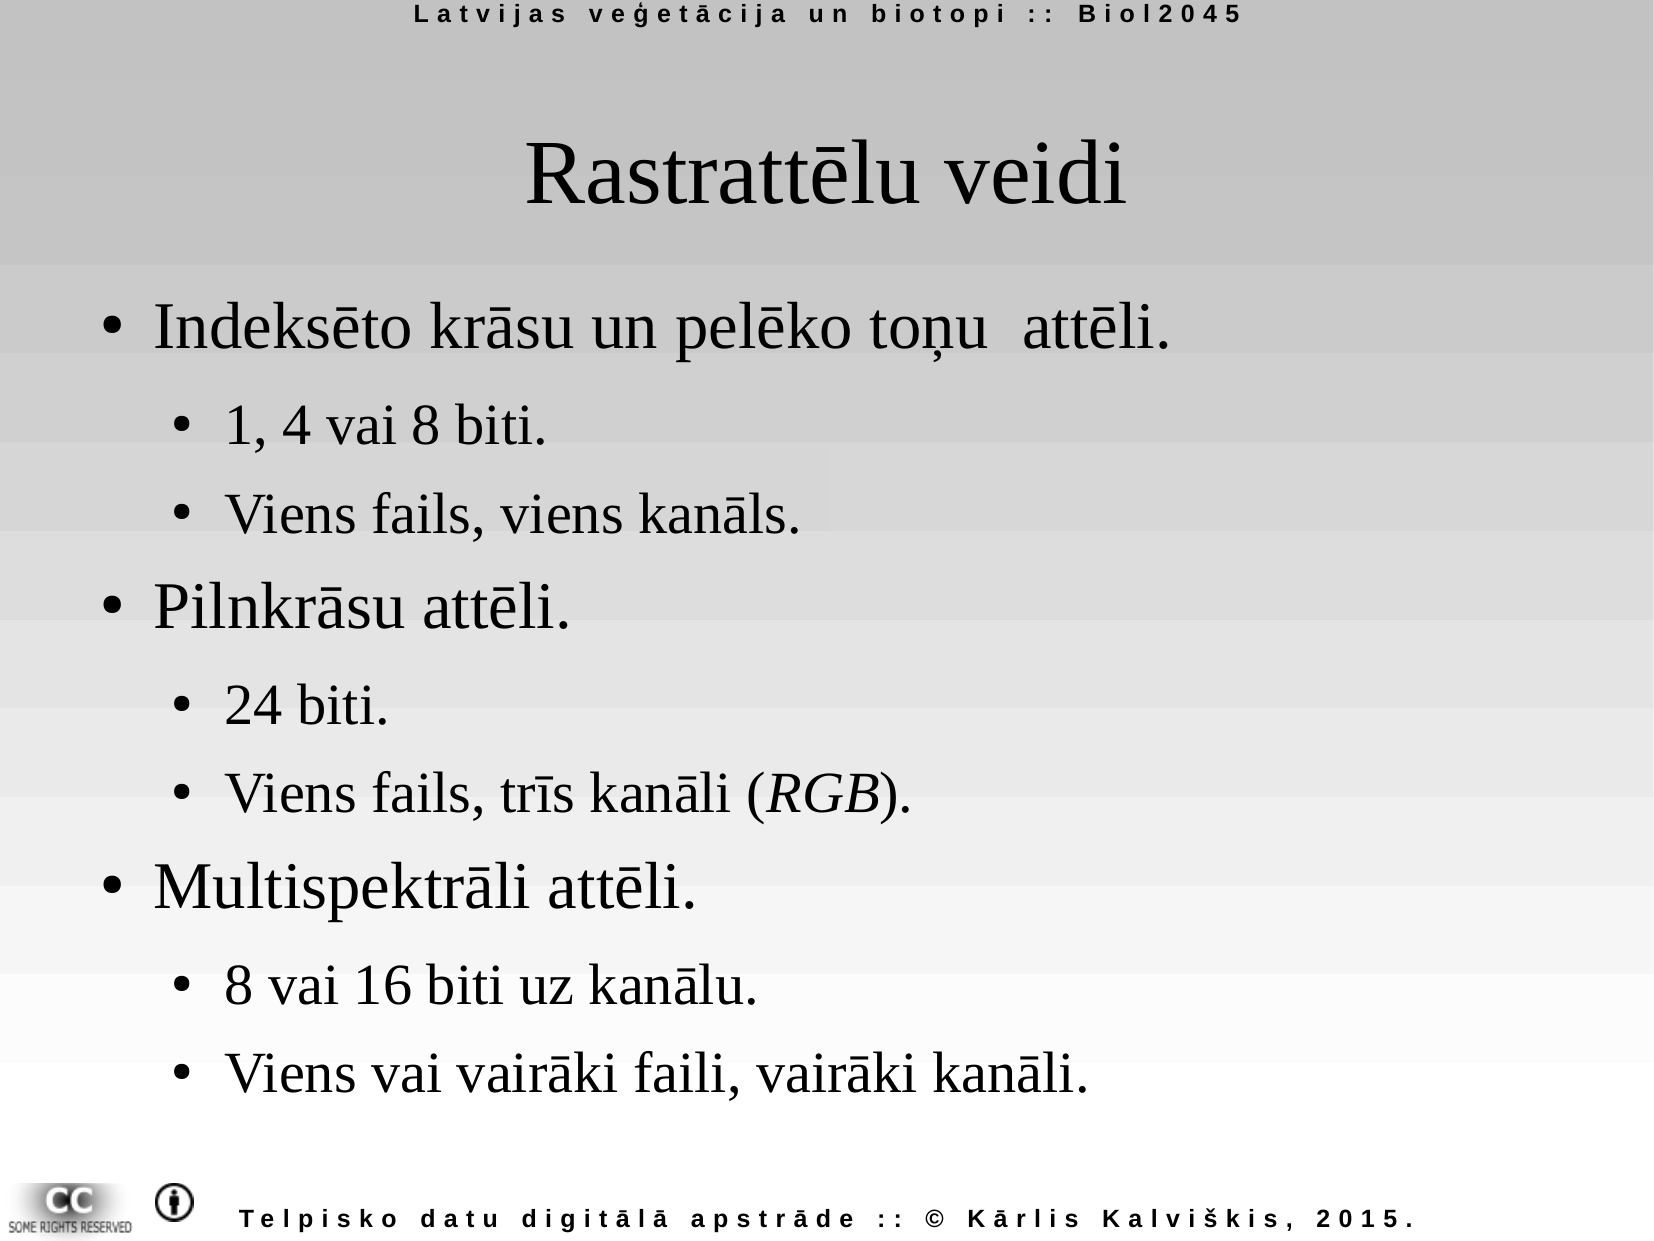

# Rastrattēlu veidi
Indeksēto krāsu un pelēko toņu attēli.
1, 4 vai 8 biti.
Viens fails, viens kanāls.
Pilnkrāsu attēli.
24 biti.
Viens fails, trīs kanāli (RGB).
Multispektrāli attēli.
8 vai 16 biti uz kanālu.
Viens vai vairāki faili, vairāki kanāli.